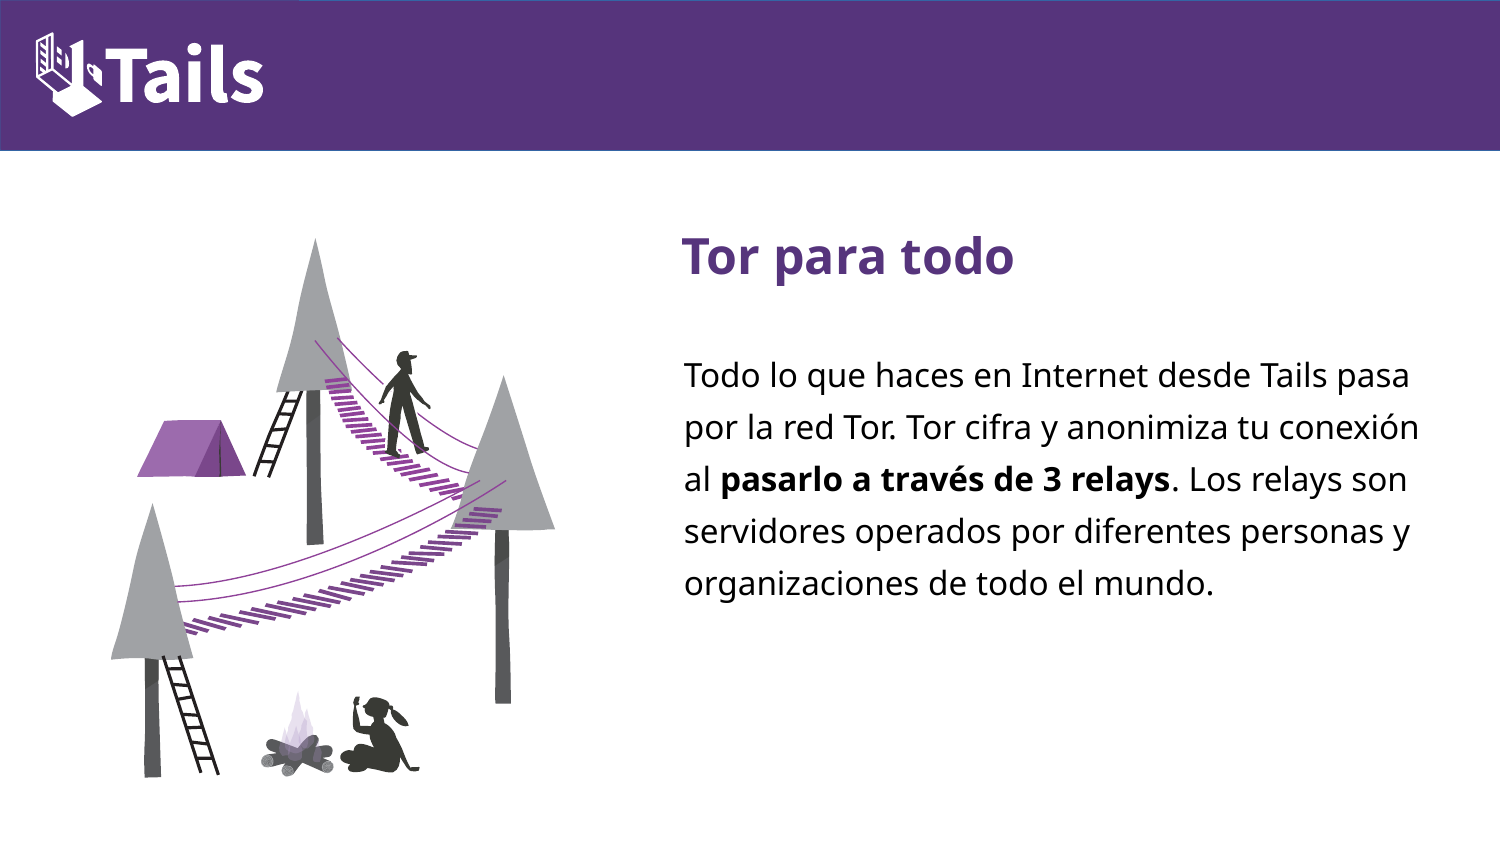

# Tor para todo
Todo lo que haces en Internet desde Tails pasa por la red Tor. Tor cifra y anonimiza tu conexión al pasarlo a través de 3 relays. Los relays son servidores operados por diferentes personas y organizaciones de todo el mundo.